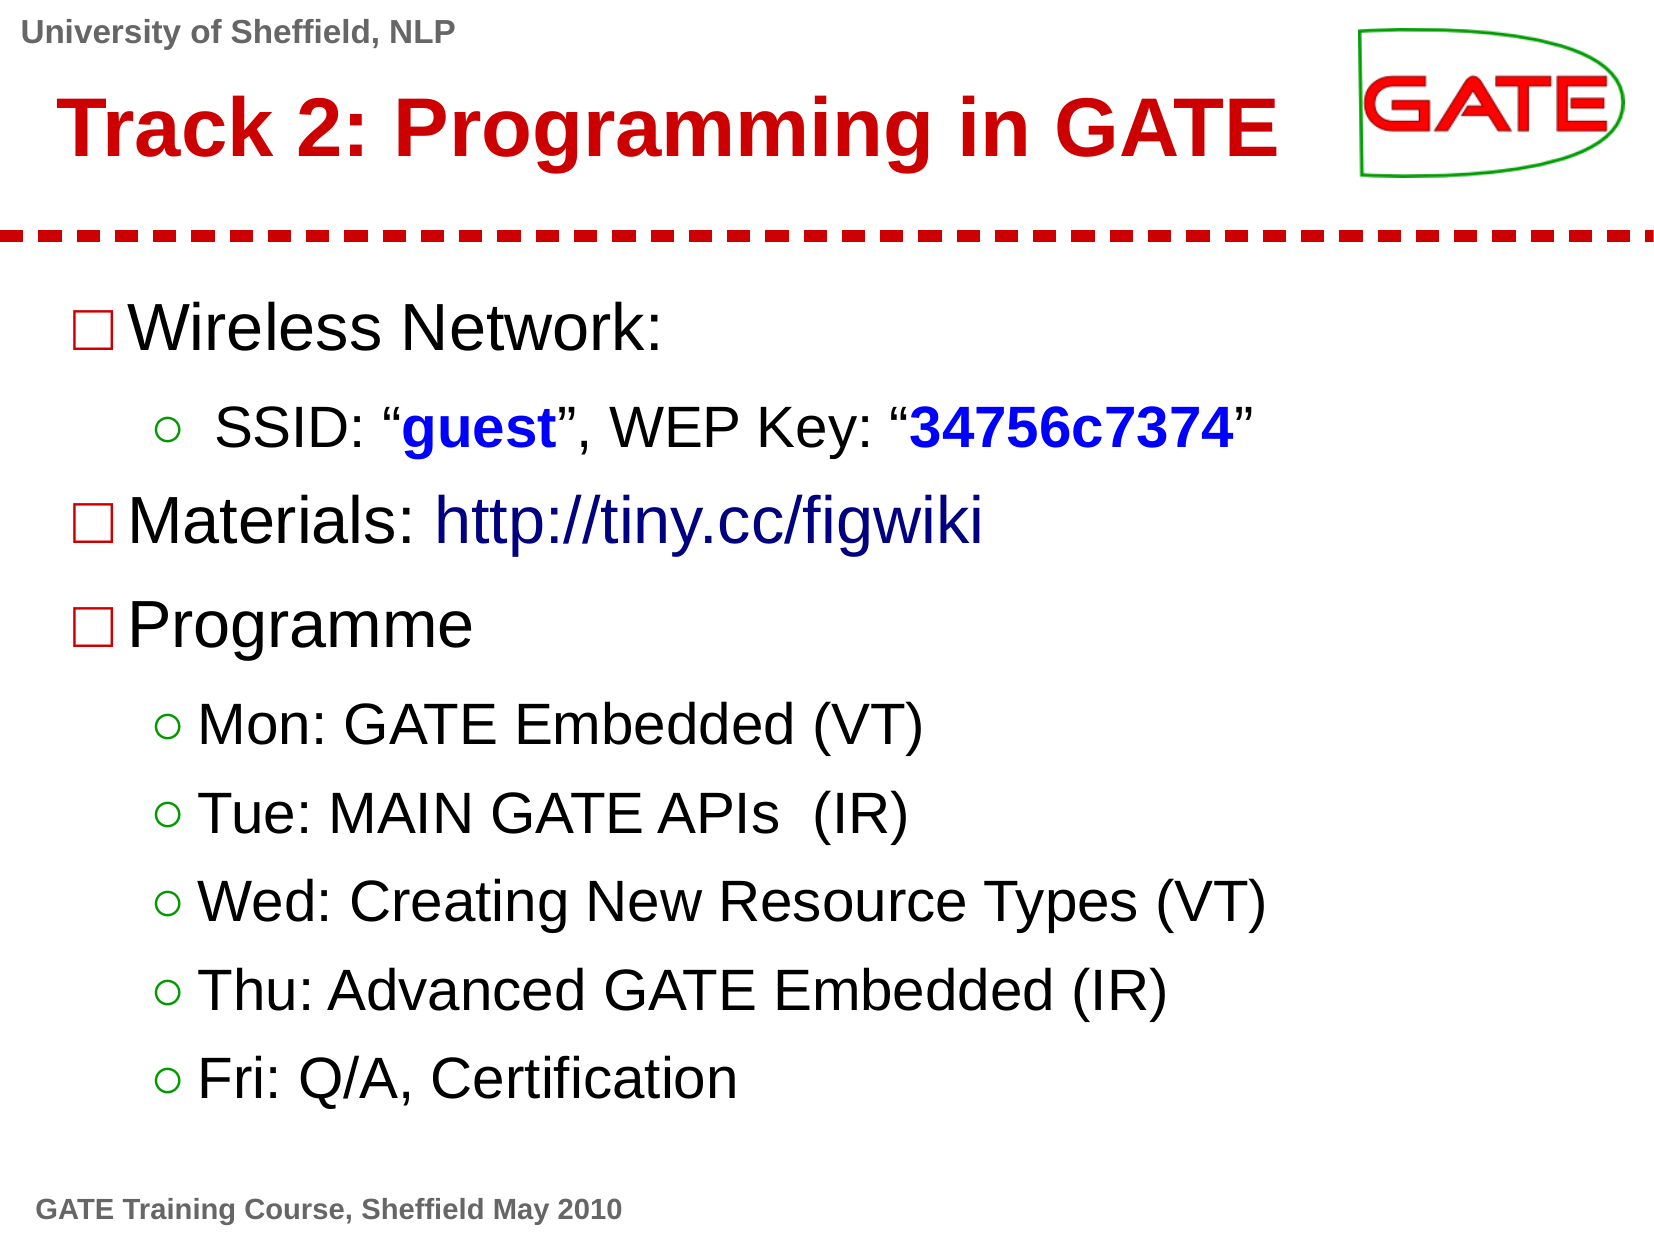

# Track 2: Programming in GATE
Wireless Network:
 SSID: “guest”, WEP Key: “34756c7374”
Materials: http://tiny.cc/figwiki
Programme
Mon: GATE Embedded (VT)
Tue: MAIN GATE APIs (IR)
Wed: Creating New Resource Types (VT)
Thu: Advanced GATE Embedded (IR)
Fri: Q/A, Certification
GATE Training Course, Sheffield May 2010